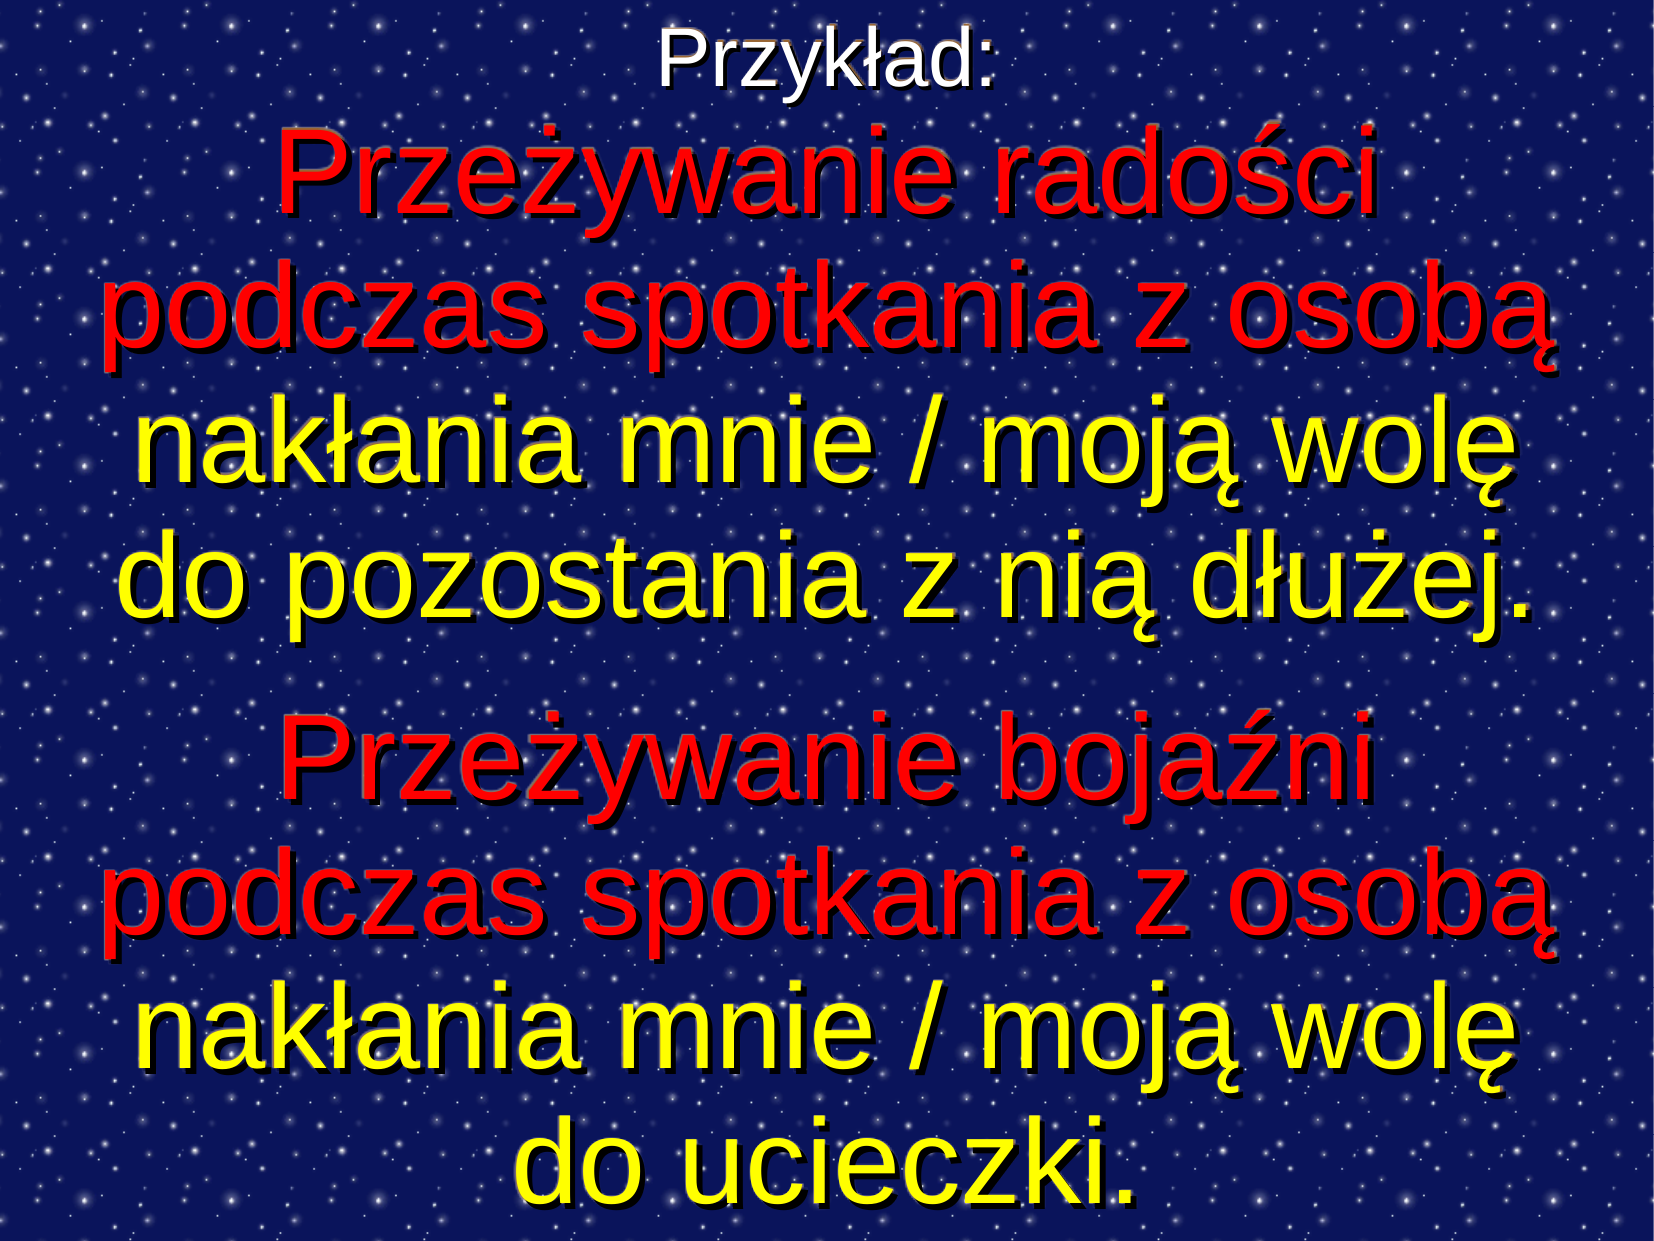

# Przykład:
Przeżywanie radości
podczas spotkania z osobą
nakłania mnie / moją wolę
do pozostania z nią dłużej.
Przeżywanie bojaźni
podczas spotkania z osobą nakłania mnie / moją wolę
do ucieczki.